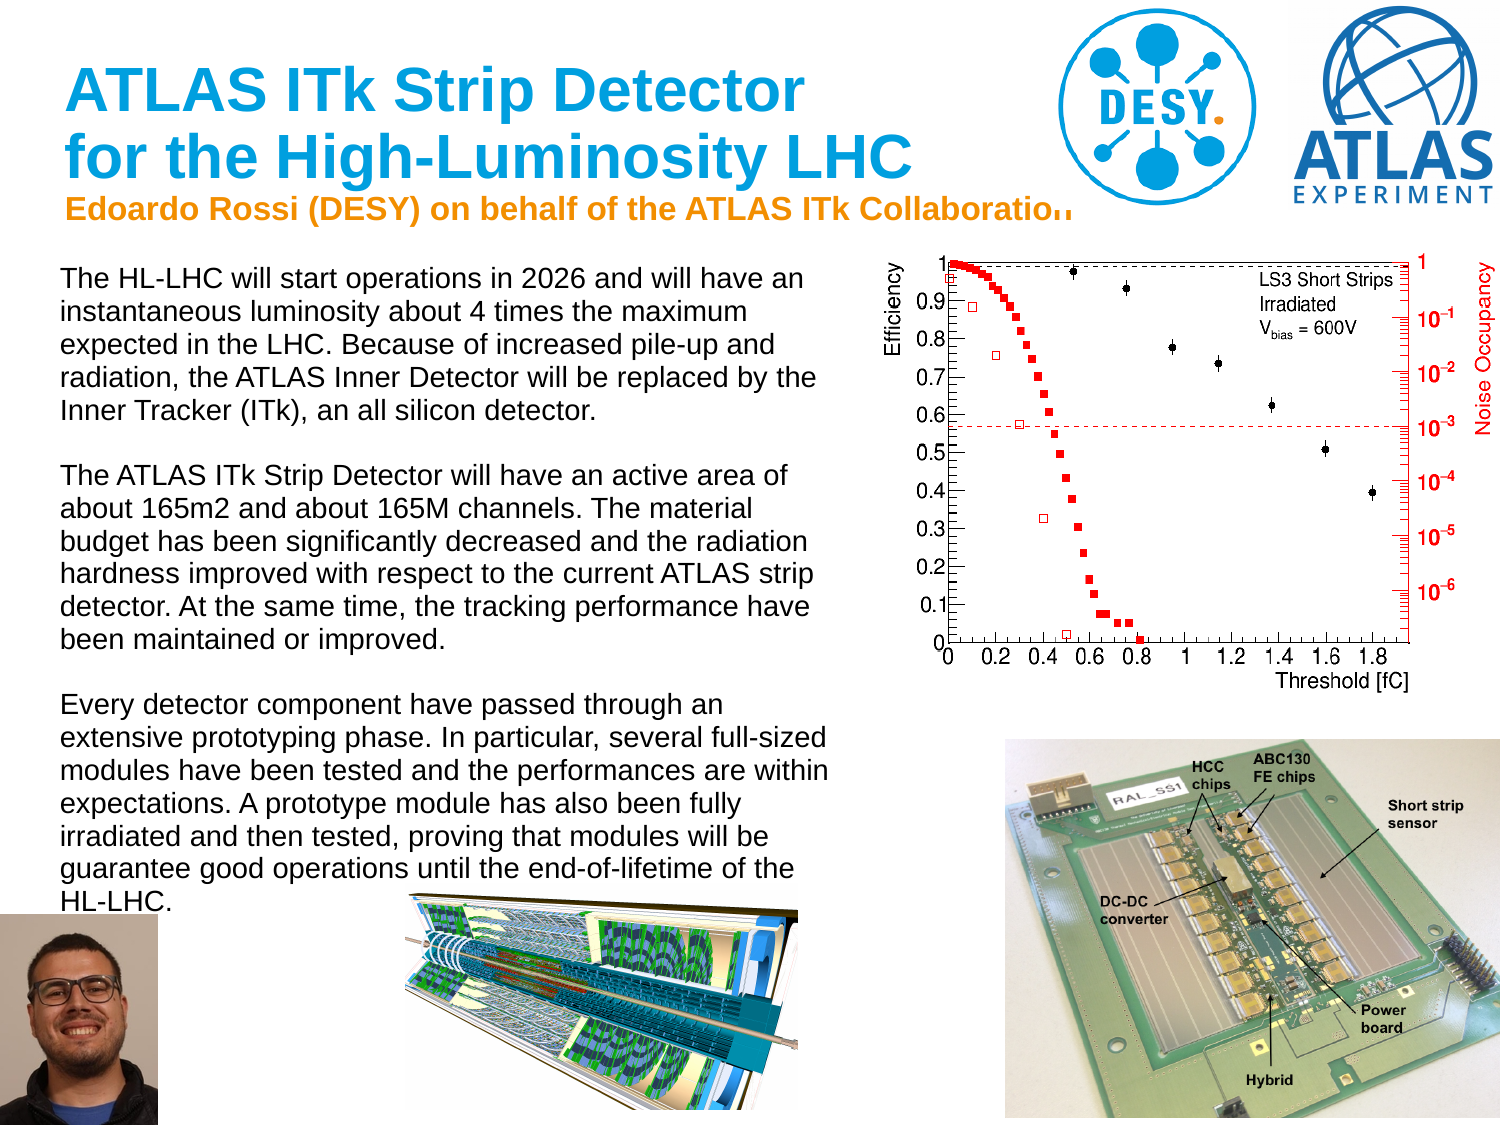

# ATLAS ITk Strip Detector for the High-Luminosity LHC Edoardo Rossi (DESY) on behalf of the ATLAS ITk Collaboration
The HL-LHC will start operations in 2026 and will have an instantaneous luminosity about 4 times the maximum expected in the LHC. Because of increased pile-up and radiation, the ATLAS Inner Detector will be replaced by the Inner Tracker (ITk), an all silicon detector.
The ATLAS ITk Strip Detector will have an active area of about 165m2 and about 165M channels. The material budget has been significantly decreased and the radiation hardness improved with respect to the current ATLAS strip detector. At the same time, the tracking performance have been maintained or improved.
Every detector component have passed through an extensive prototyping phase. In particular, several full-sized modules have been tested and the performances are within expectations. A prototype module has also been fully irradiated and then tested, proving that modules will be guarantee good operations until the end-of-lifetime of the HL-LHC.